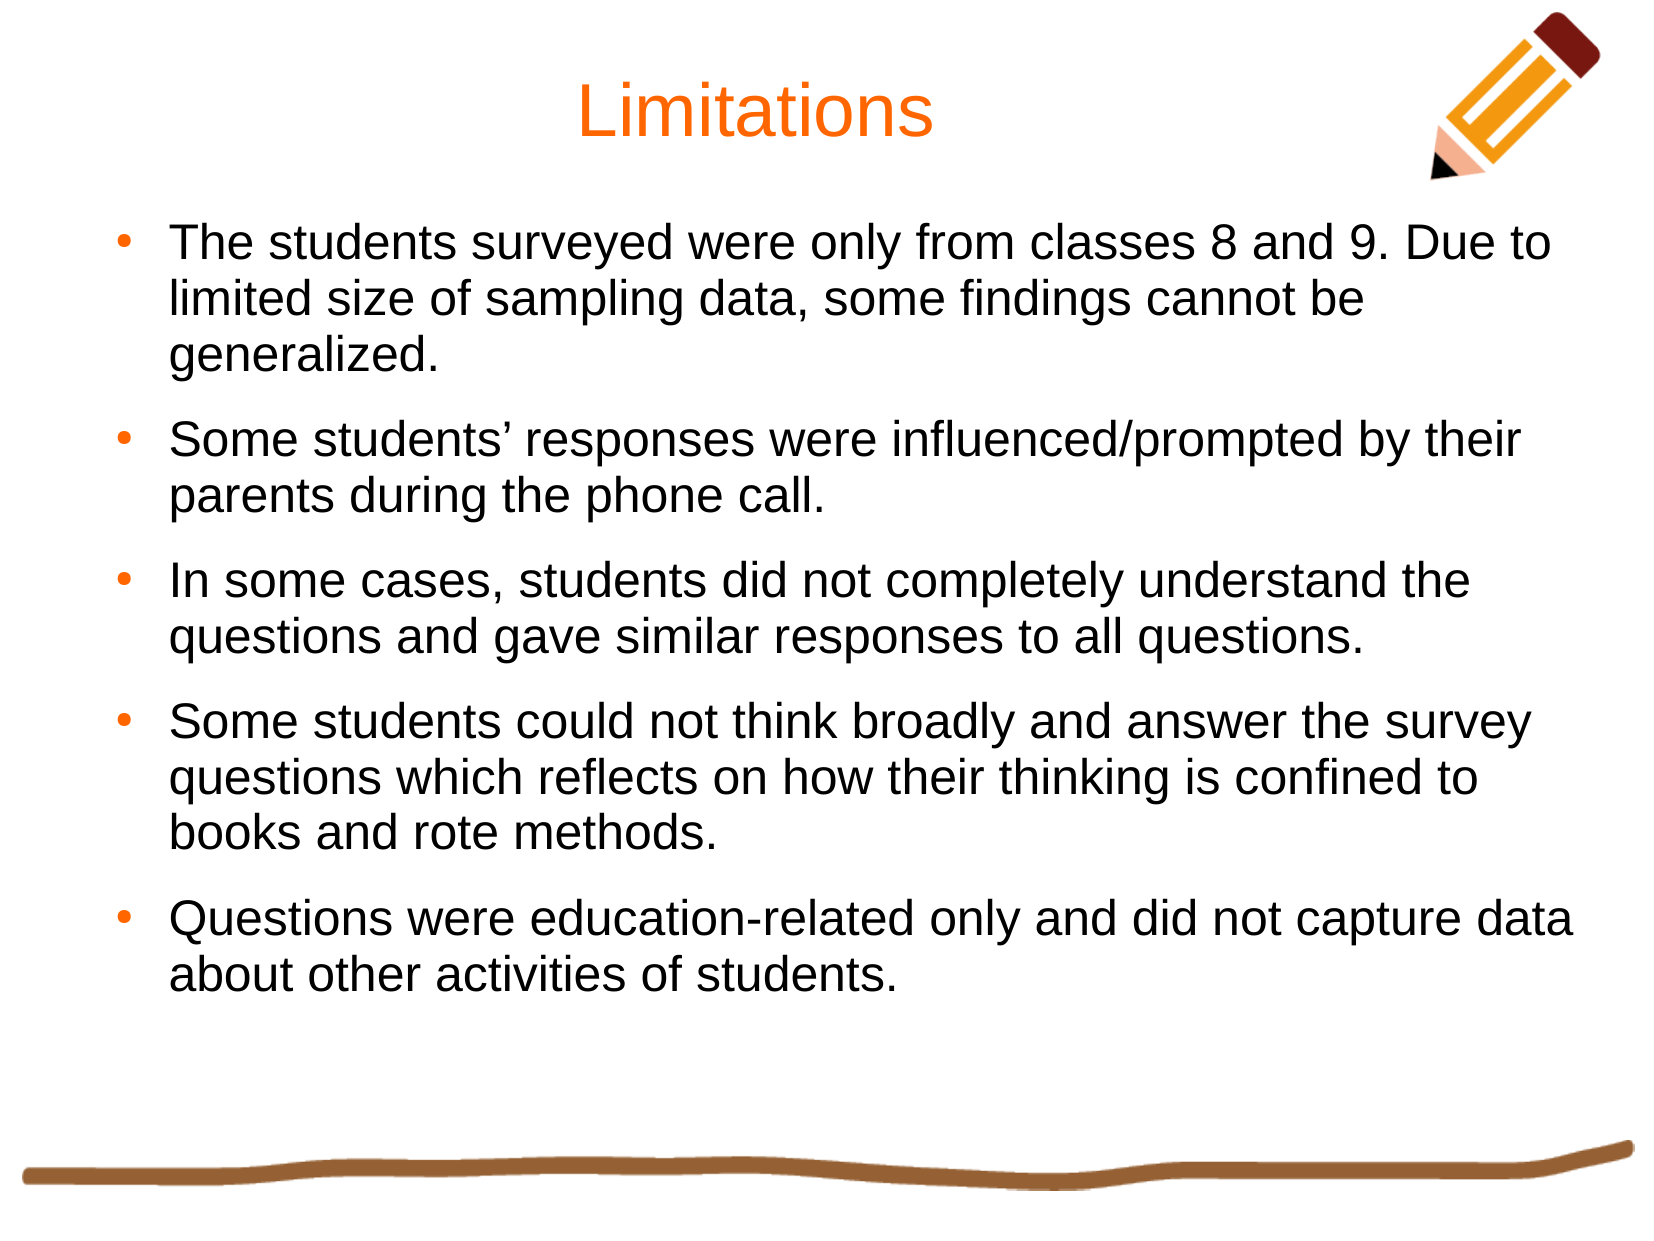

# Limitations
The students surveyed were only from classes 8 and 9. Due to limited size of sampling data, some findings cannot be generalized.
Some students’ responses were influenced/prompted by their parents during the phone call.
In some cases, students did not completely understand the questions and gave similar responses to all questions.
Some students could not think broadly and answer the survey questions which reflects on how their thinking is confined to books and rote methods.
Questions were education-related only and did not capture data about other activities of students.